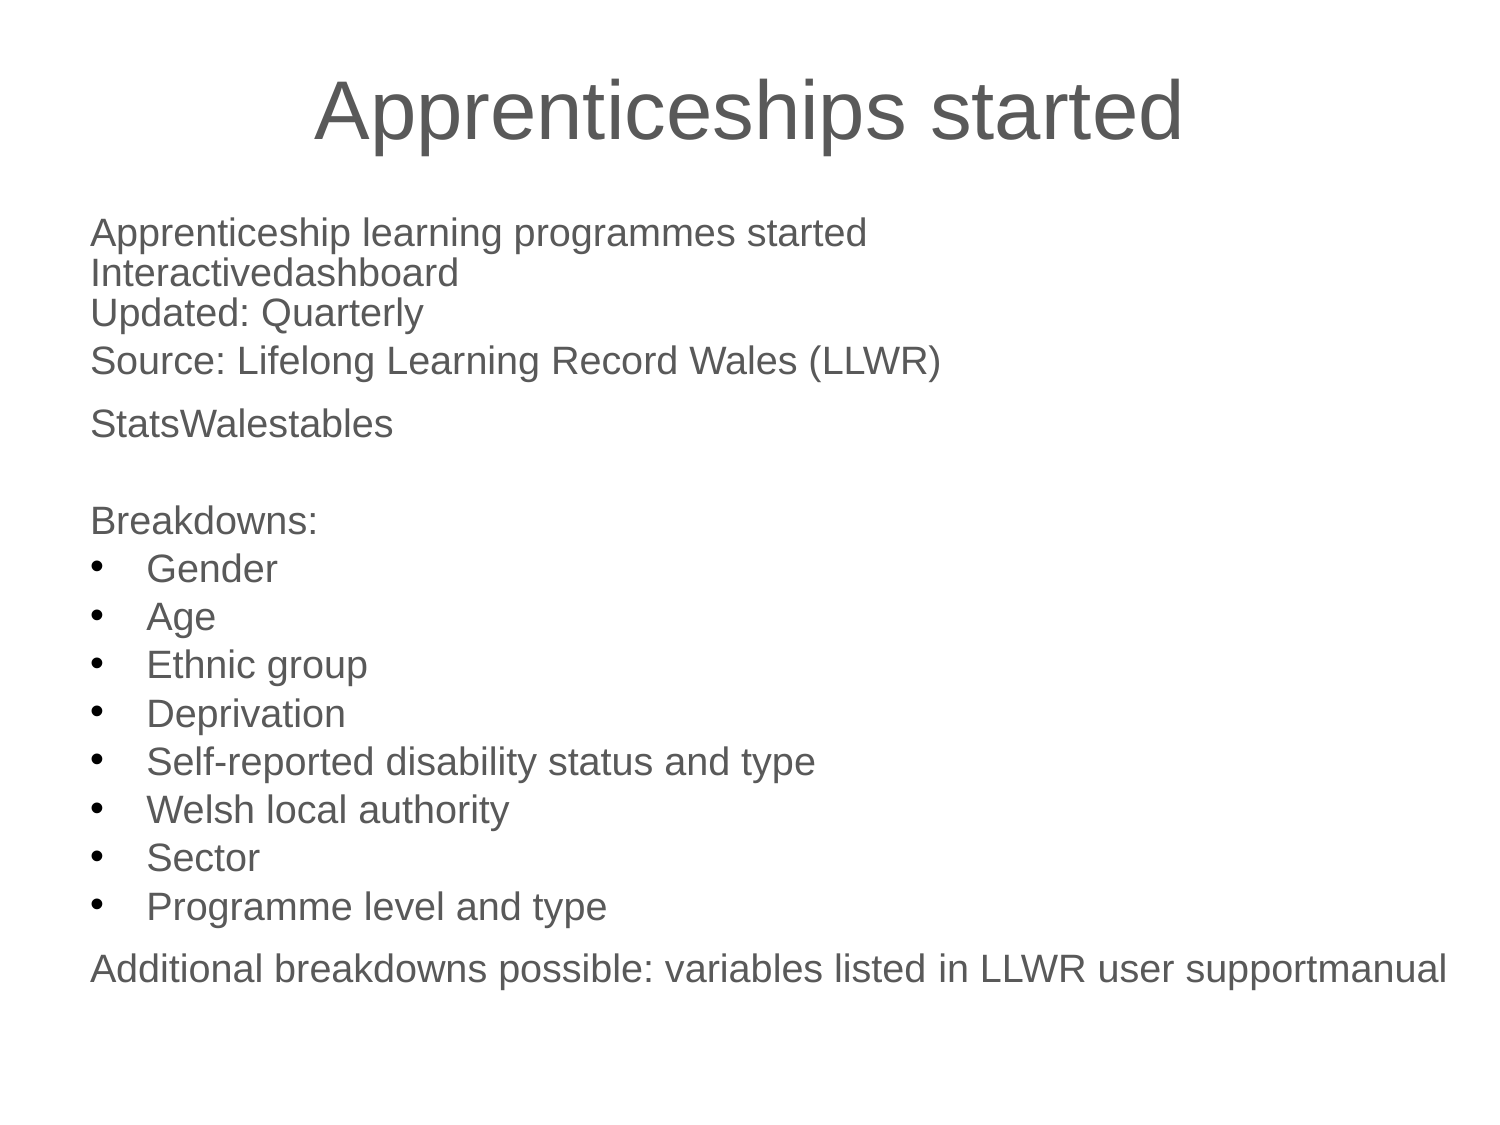

Apprenticeships started
# Apprenticeship learning programmes started
Interactivedashboard
Updated: Quarterly
Source: Lifelong Learning Record Wales (LLWR)
StatsWalestables
Breakdowns:
Gender
Age
Ethnic group
Deprivation
Self-reported disability status and type
Welsh local authority
Sector
Programme level and type
Additional breakdowns possible: variables listed in LLWR user supportmanual